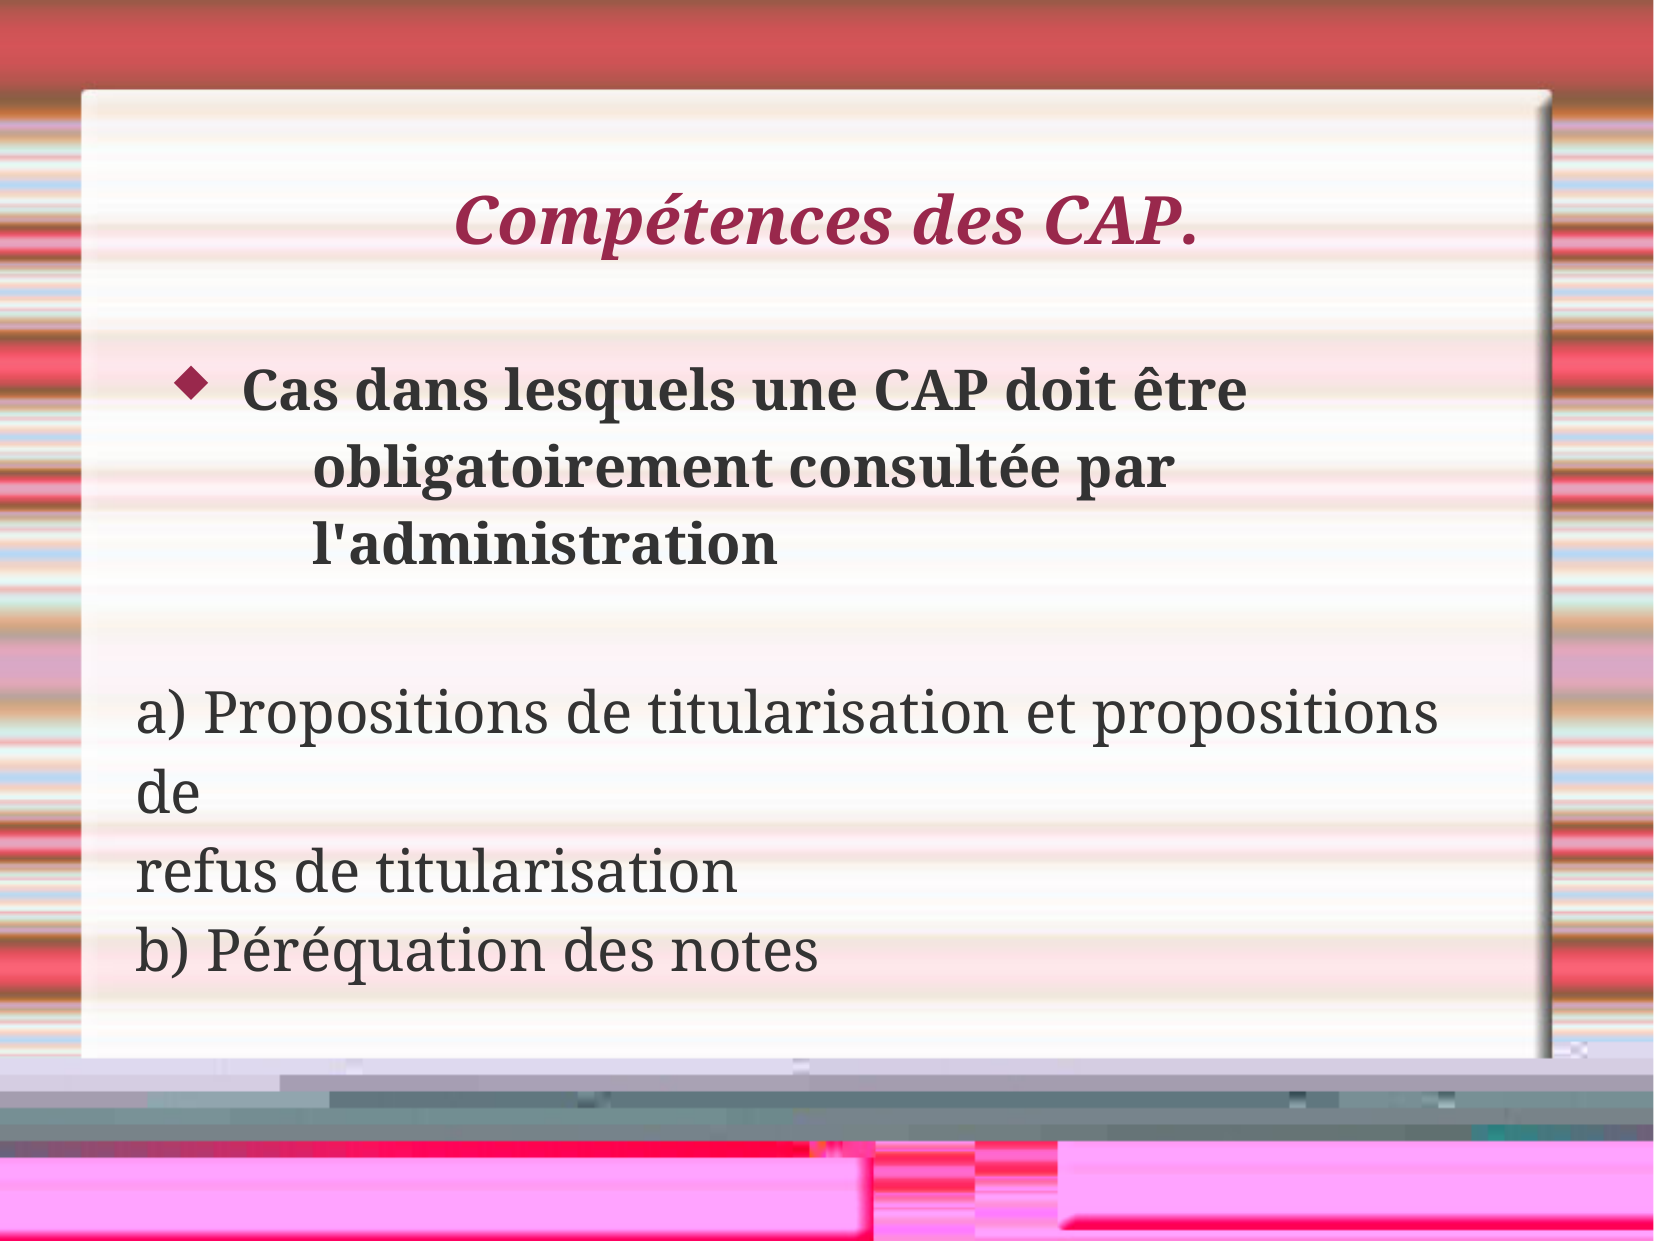

# Compétences des CAP.
Cas dans lesquels une CAP doit être obligatoirement consultée par l'administration
a) Propositions de titularisation et propositions de
refus de titularisation
b) Péréquation des notes